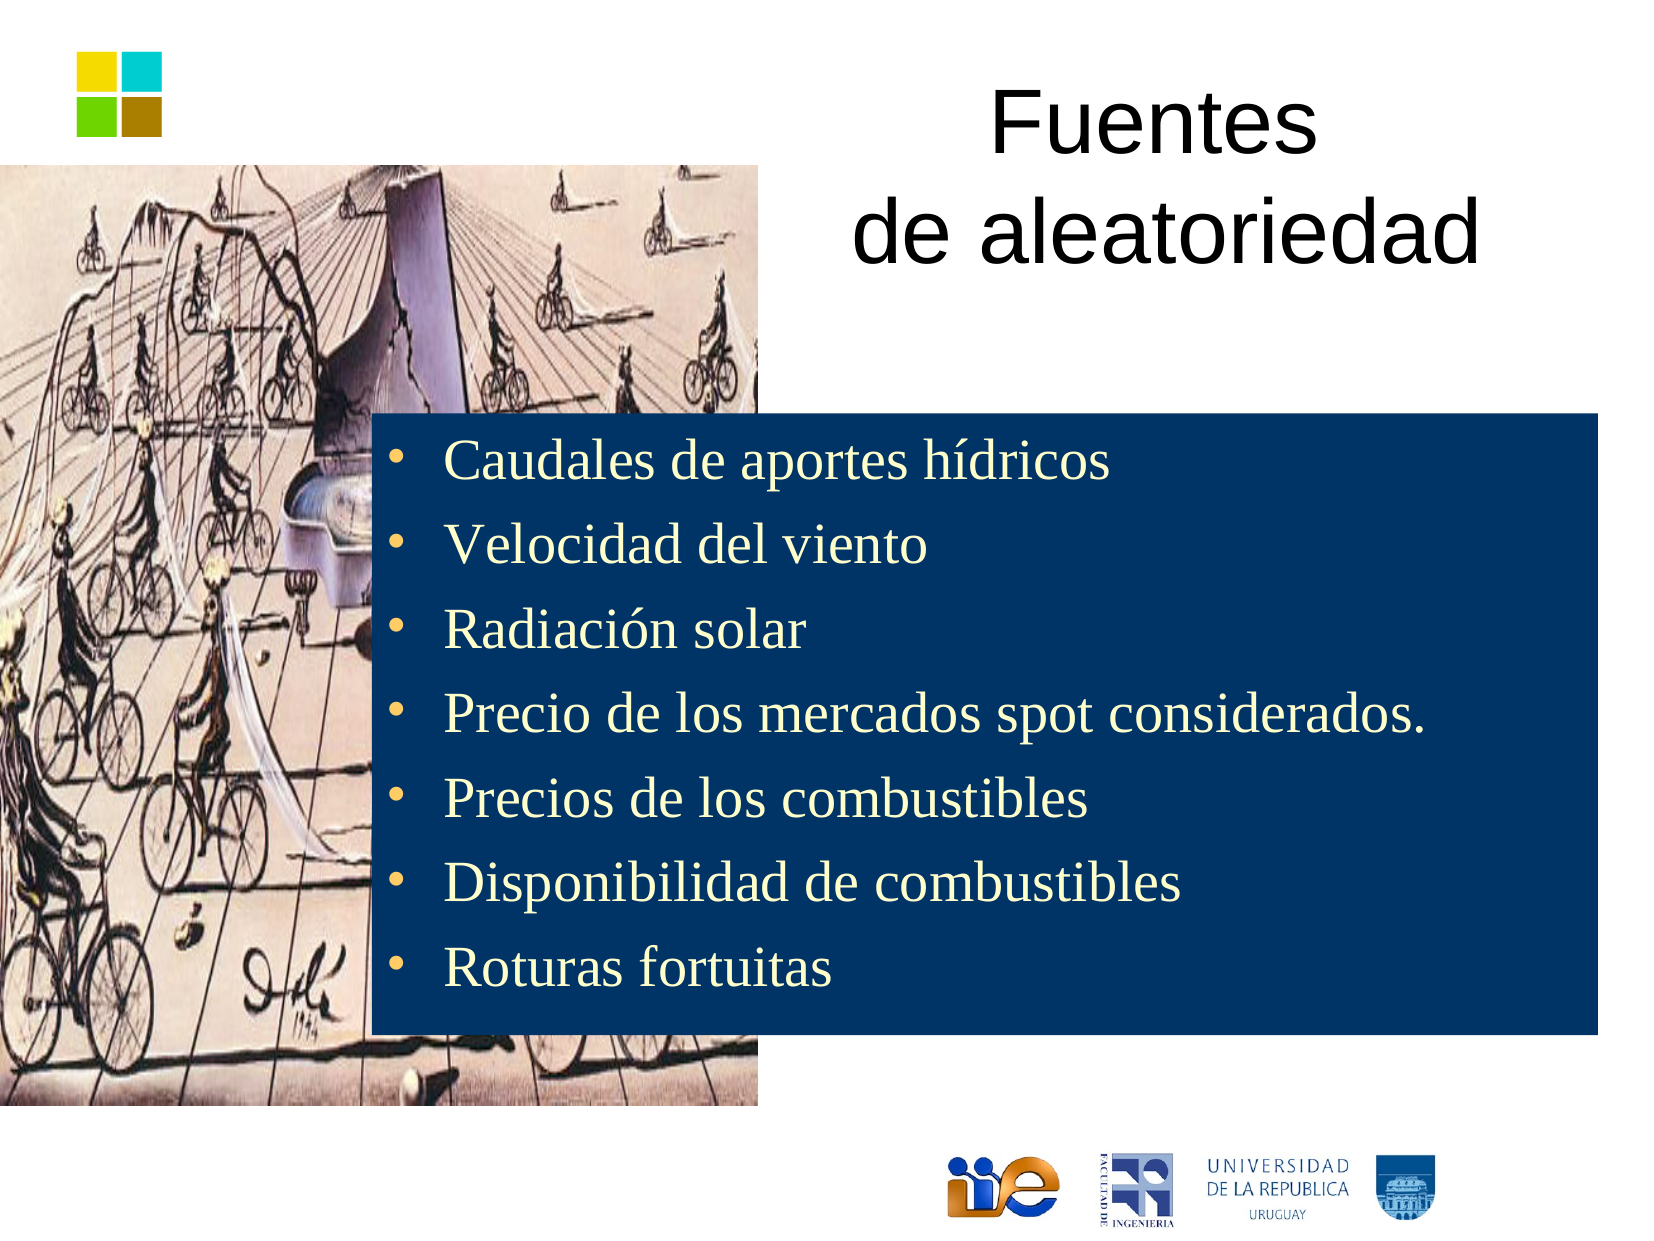

# Fuentes de aleatoriedad
Caudales de aportes hídricos
Velocidad del viento
Radiación solar
Precio de los mercados spot considerados.
Precios de los combustibles
Disponibilidad de combustibles
Roturas fortuitas